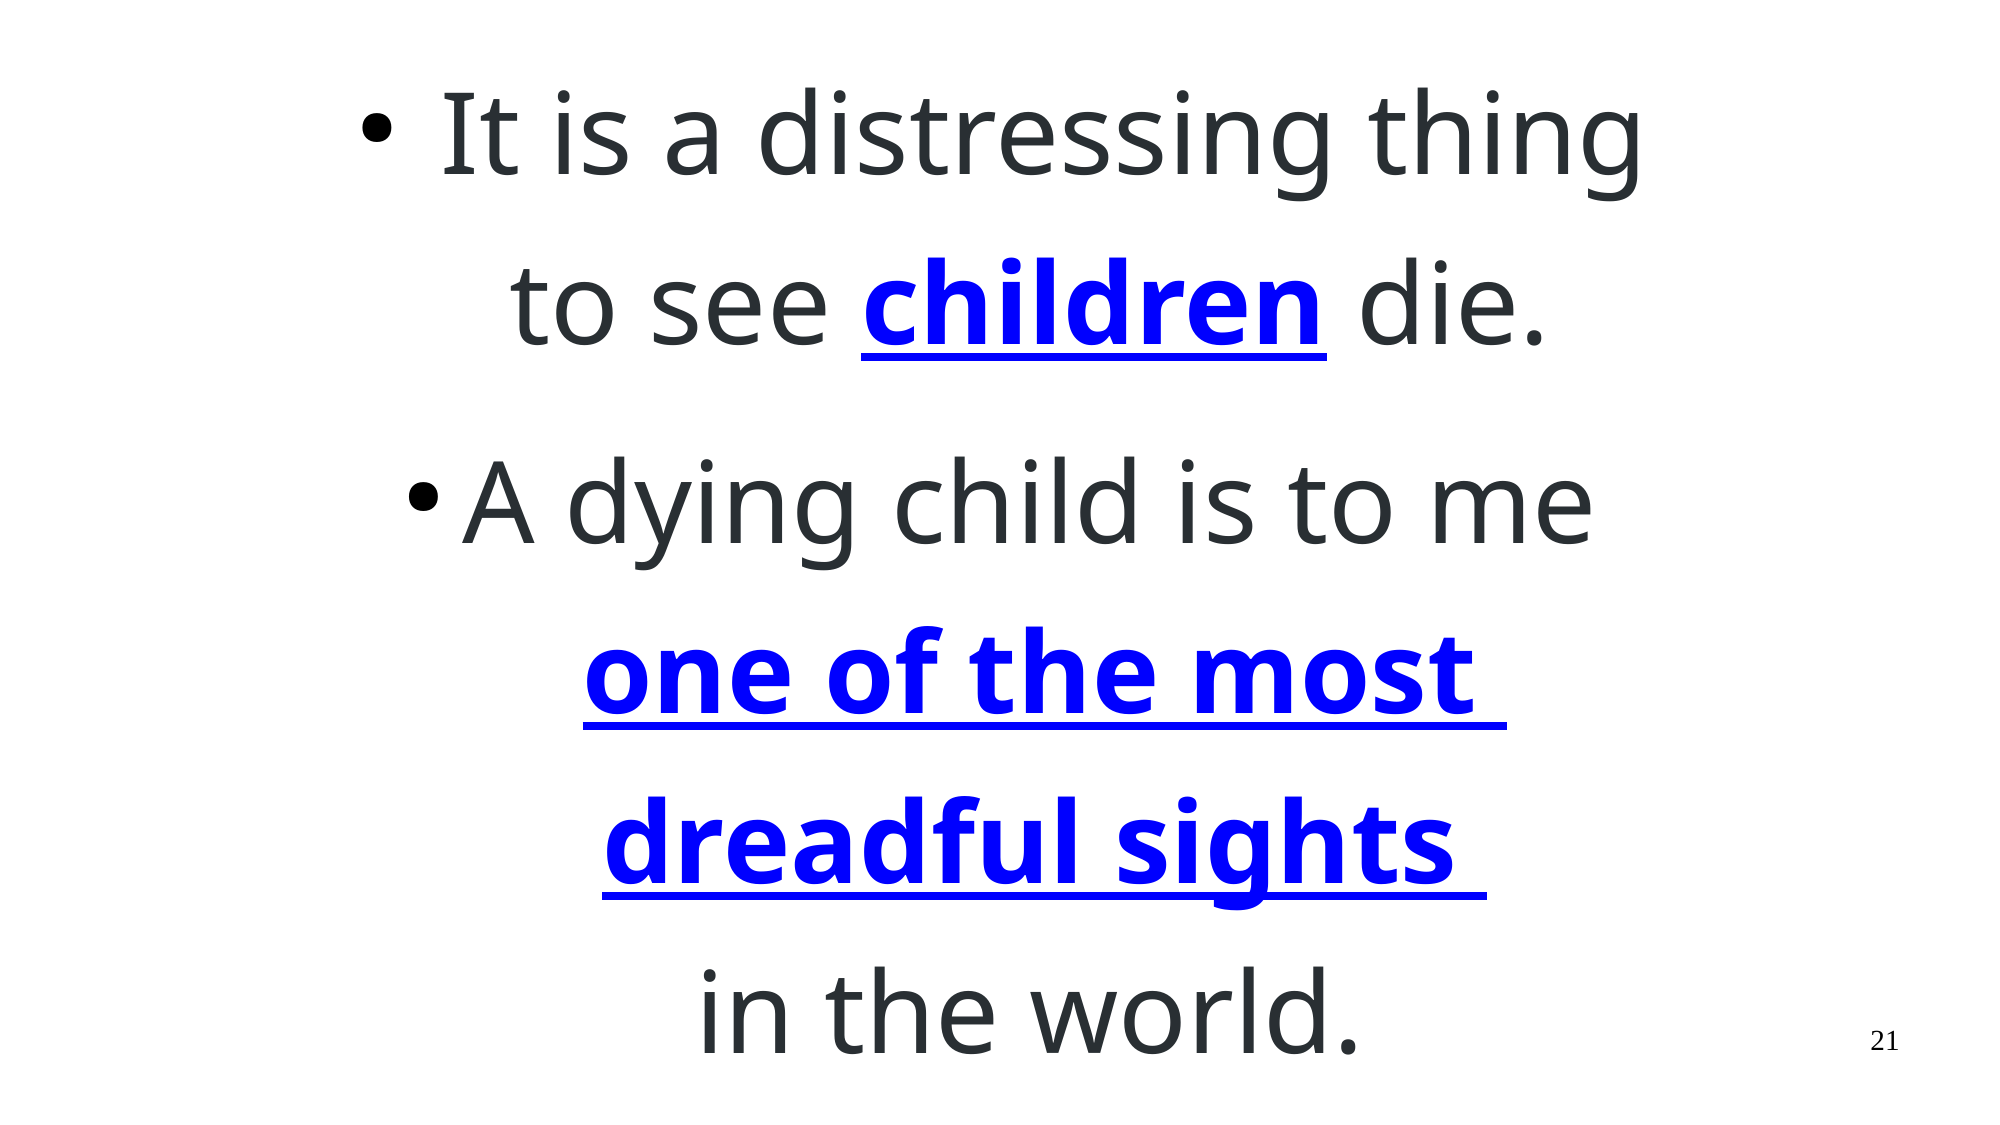

# It is a distressing thing to see children die.
A dying child is to me
one of the most
dreadful sights
in the world.
21